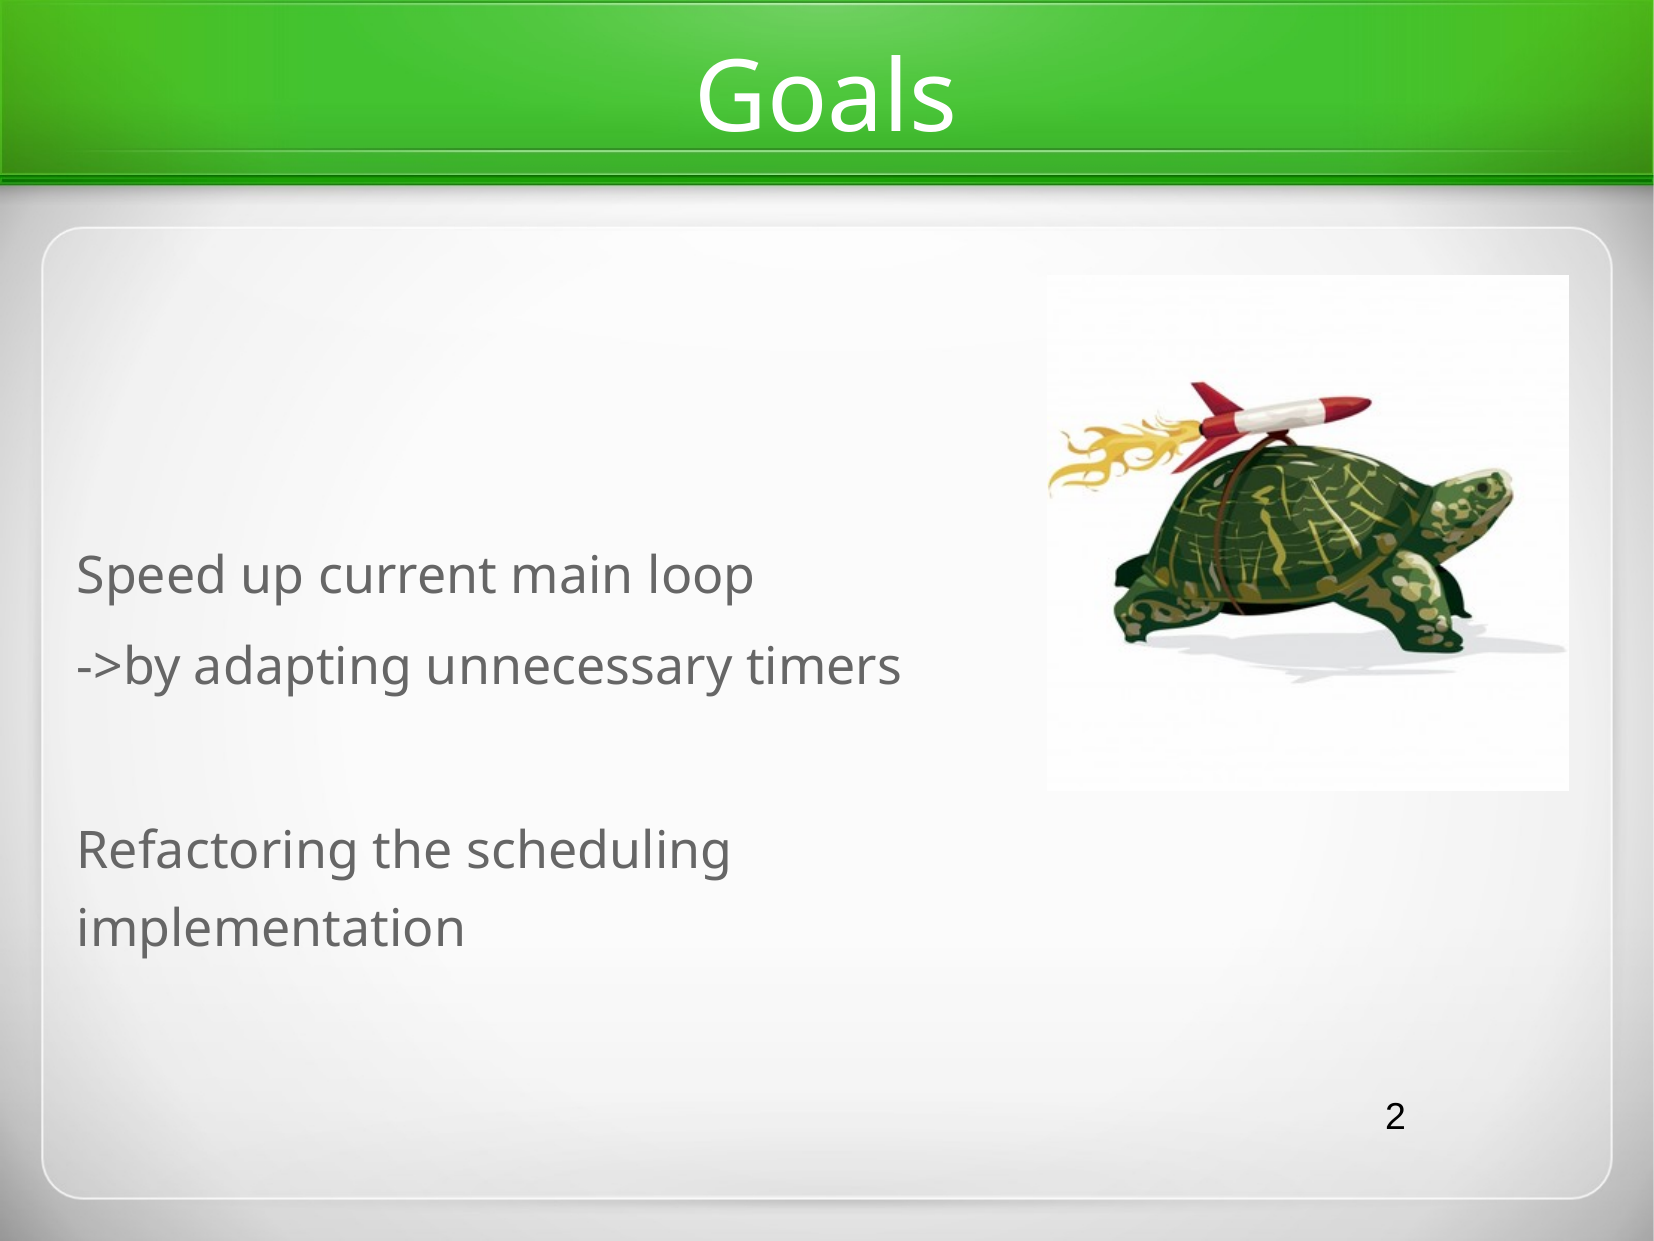

# Goals
Speed up current main loop
->by adapting unnecessary timers
Refactoring the scheduling implementation